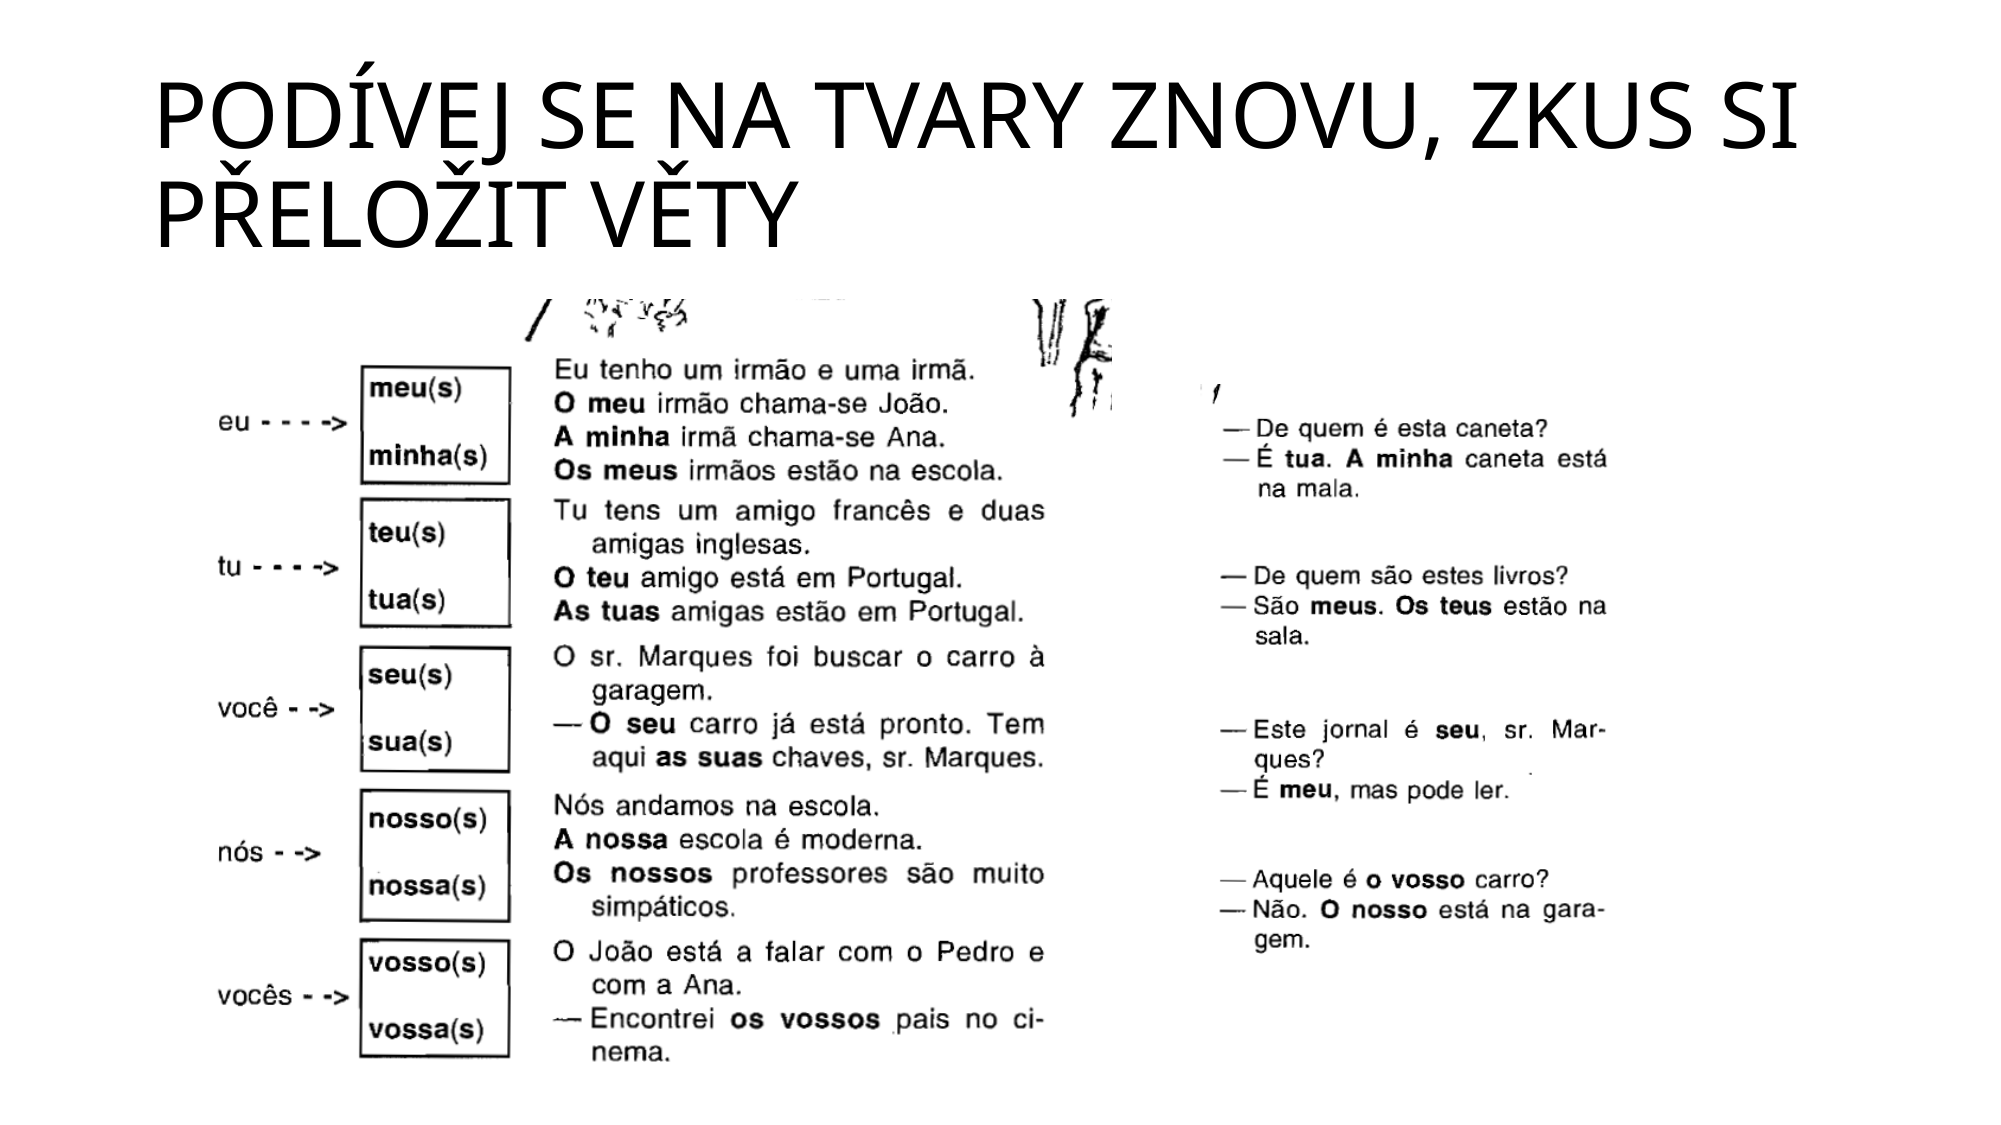

# PODÍVEJ SE NA TVARY ZNOVU, ZKUS SI PŘELOŽIT VĚTY